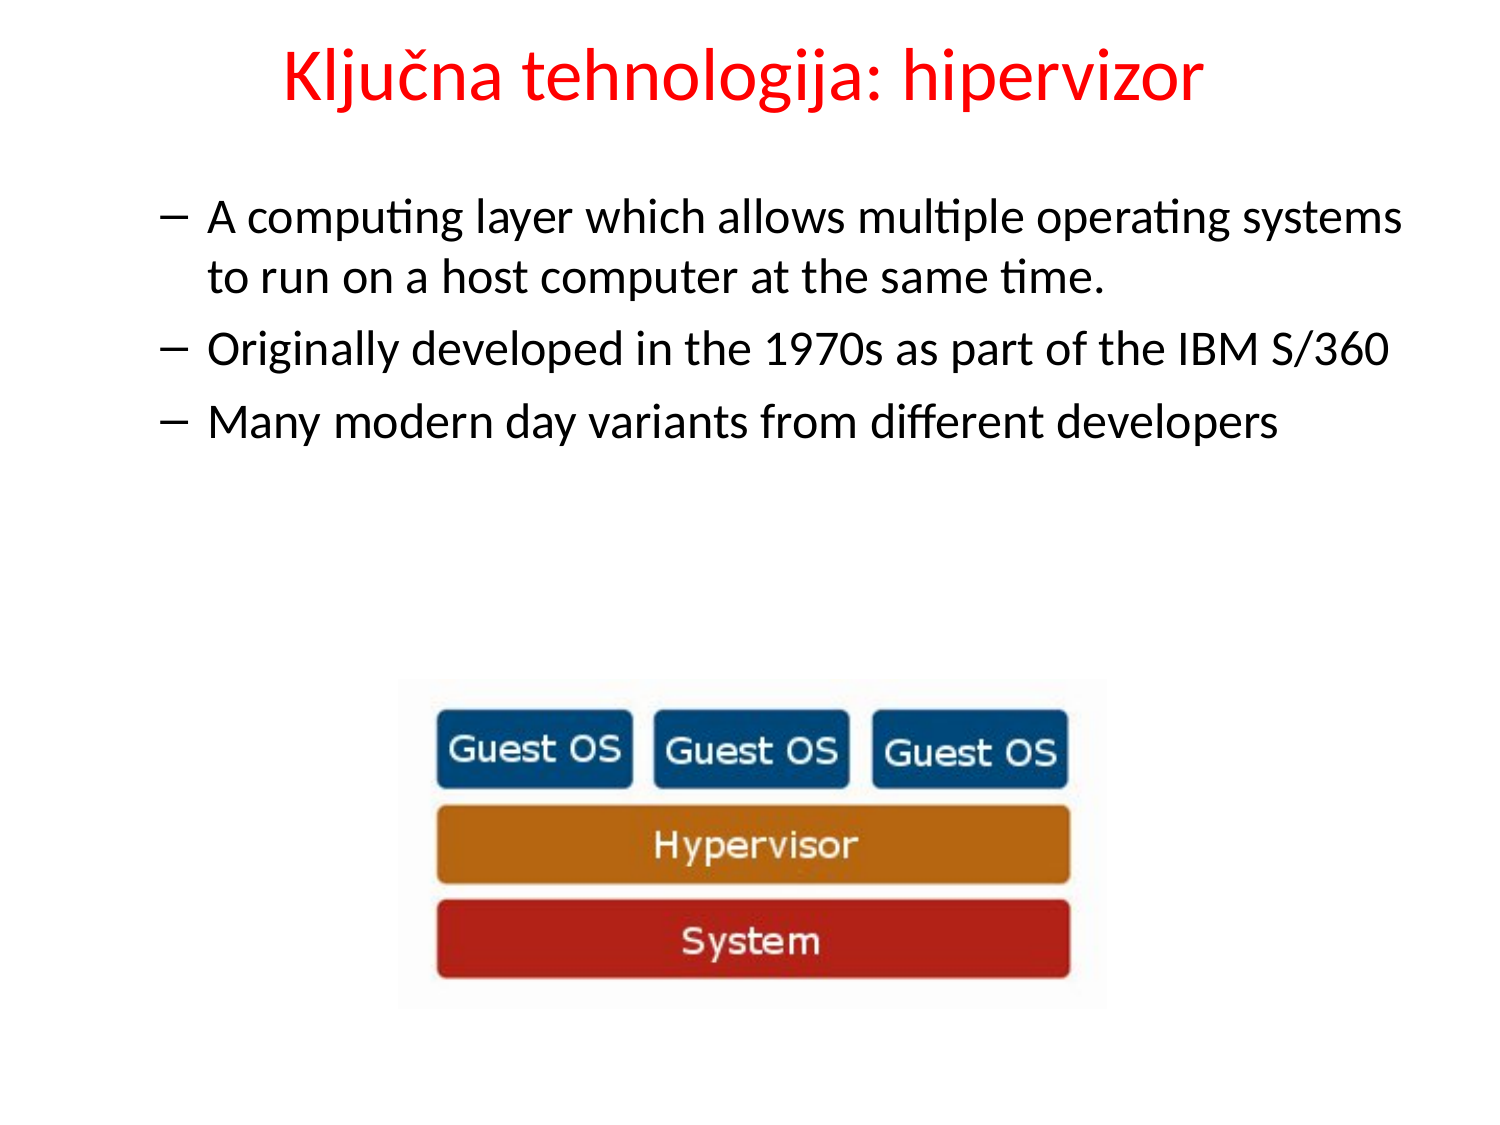

# Ključna tehnologija: hipervizor
A computing layer which allows multiple operating systems to run on a host computer at the same time.
Originally developed in the 1970s as part of the IBM S/360
Many modern day variants from different developers